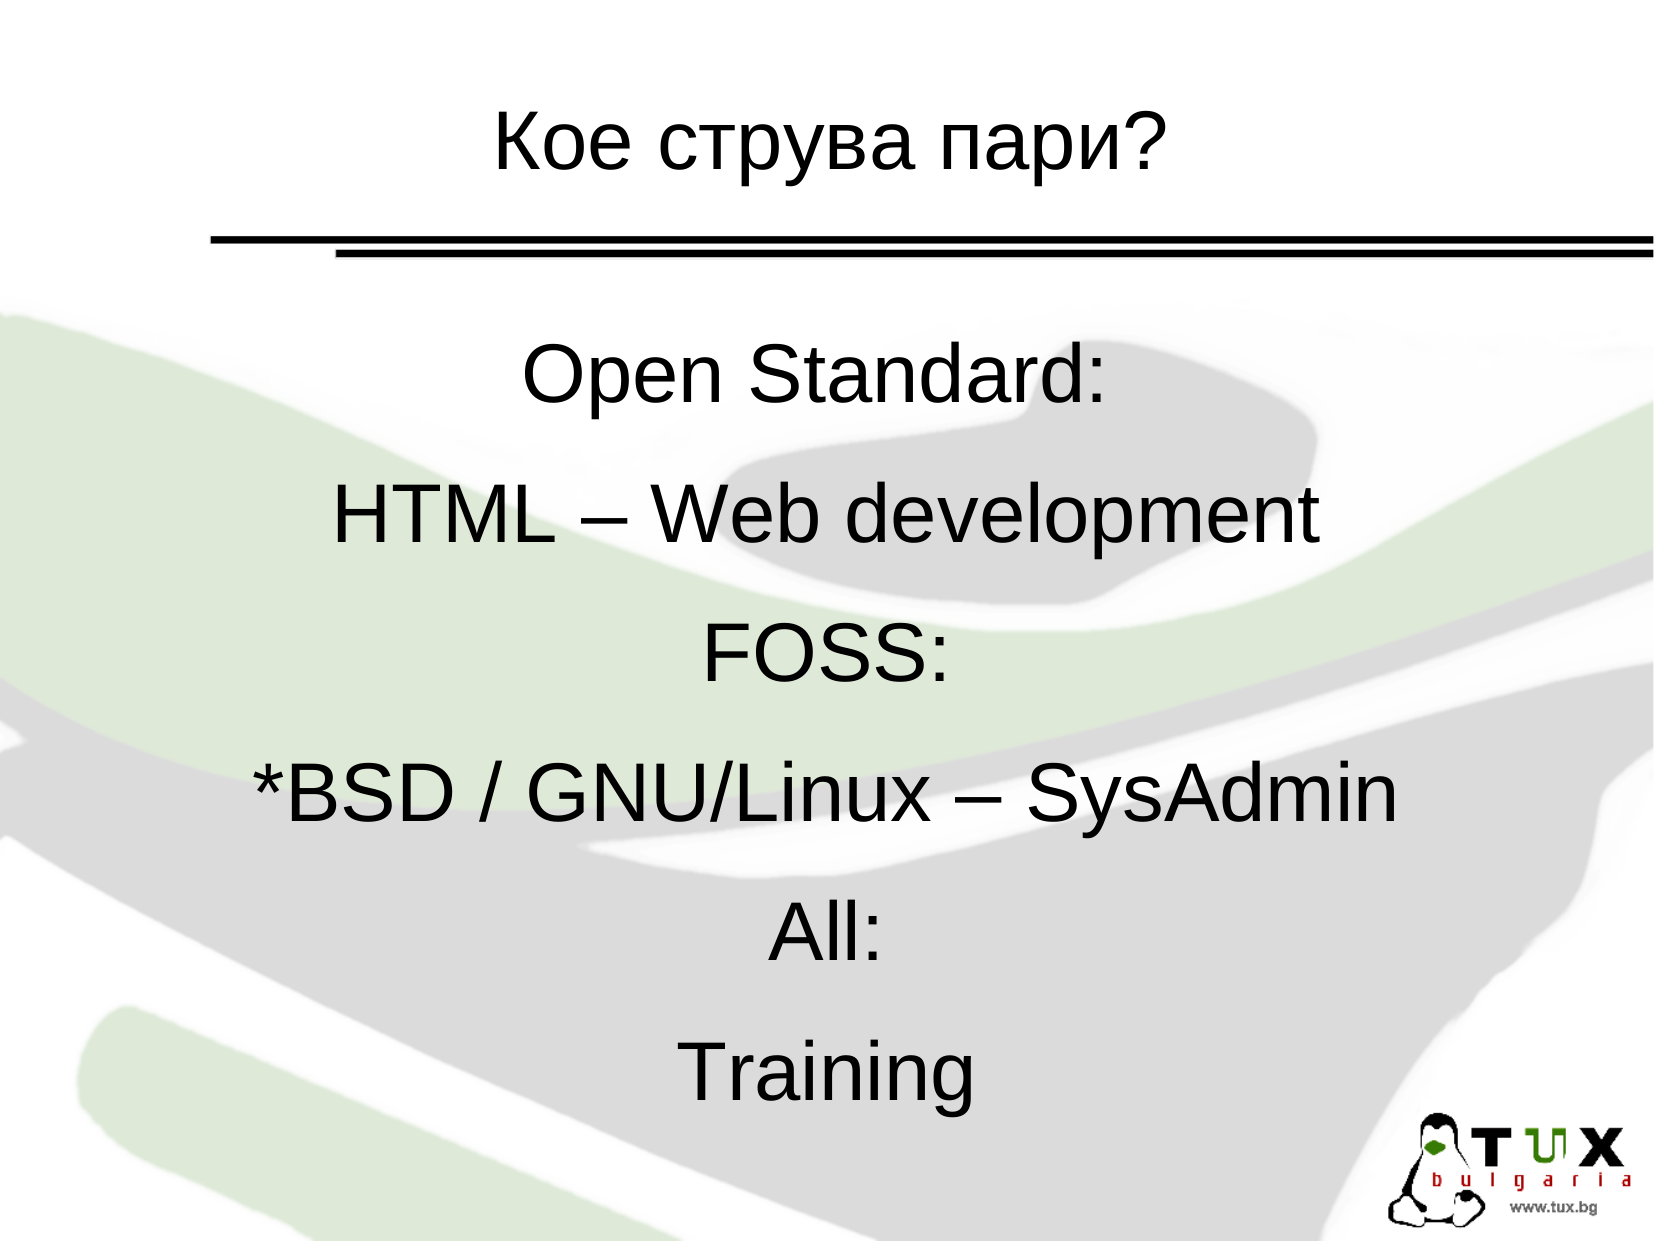

# Кое струва пари?
Open Standard:
HTML – Web development
FOSS:
*BSD / GNU/Linux – SysAdmin
All:
Training